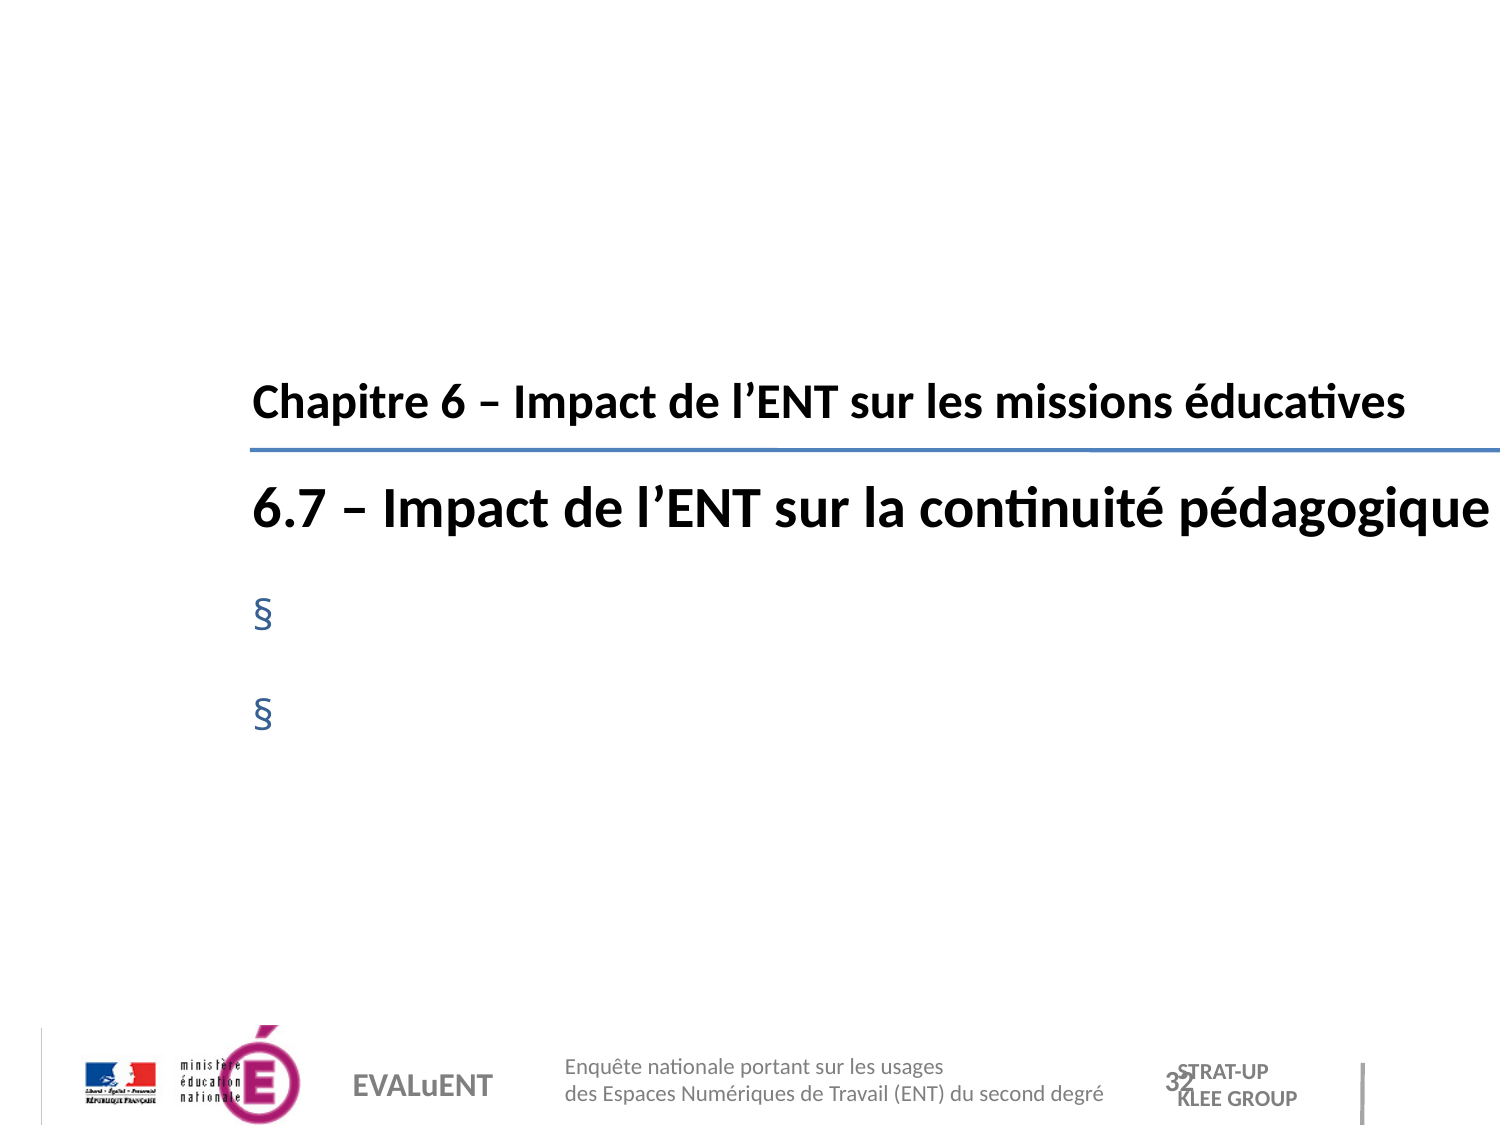

Chapitre 6 – Impact de l’ENT sur les missions éducatives
6.7 – Impact de l’ENT sur la continuité pédagogique